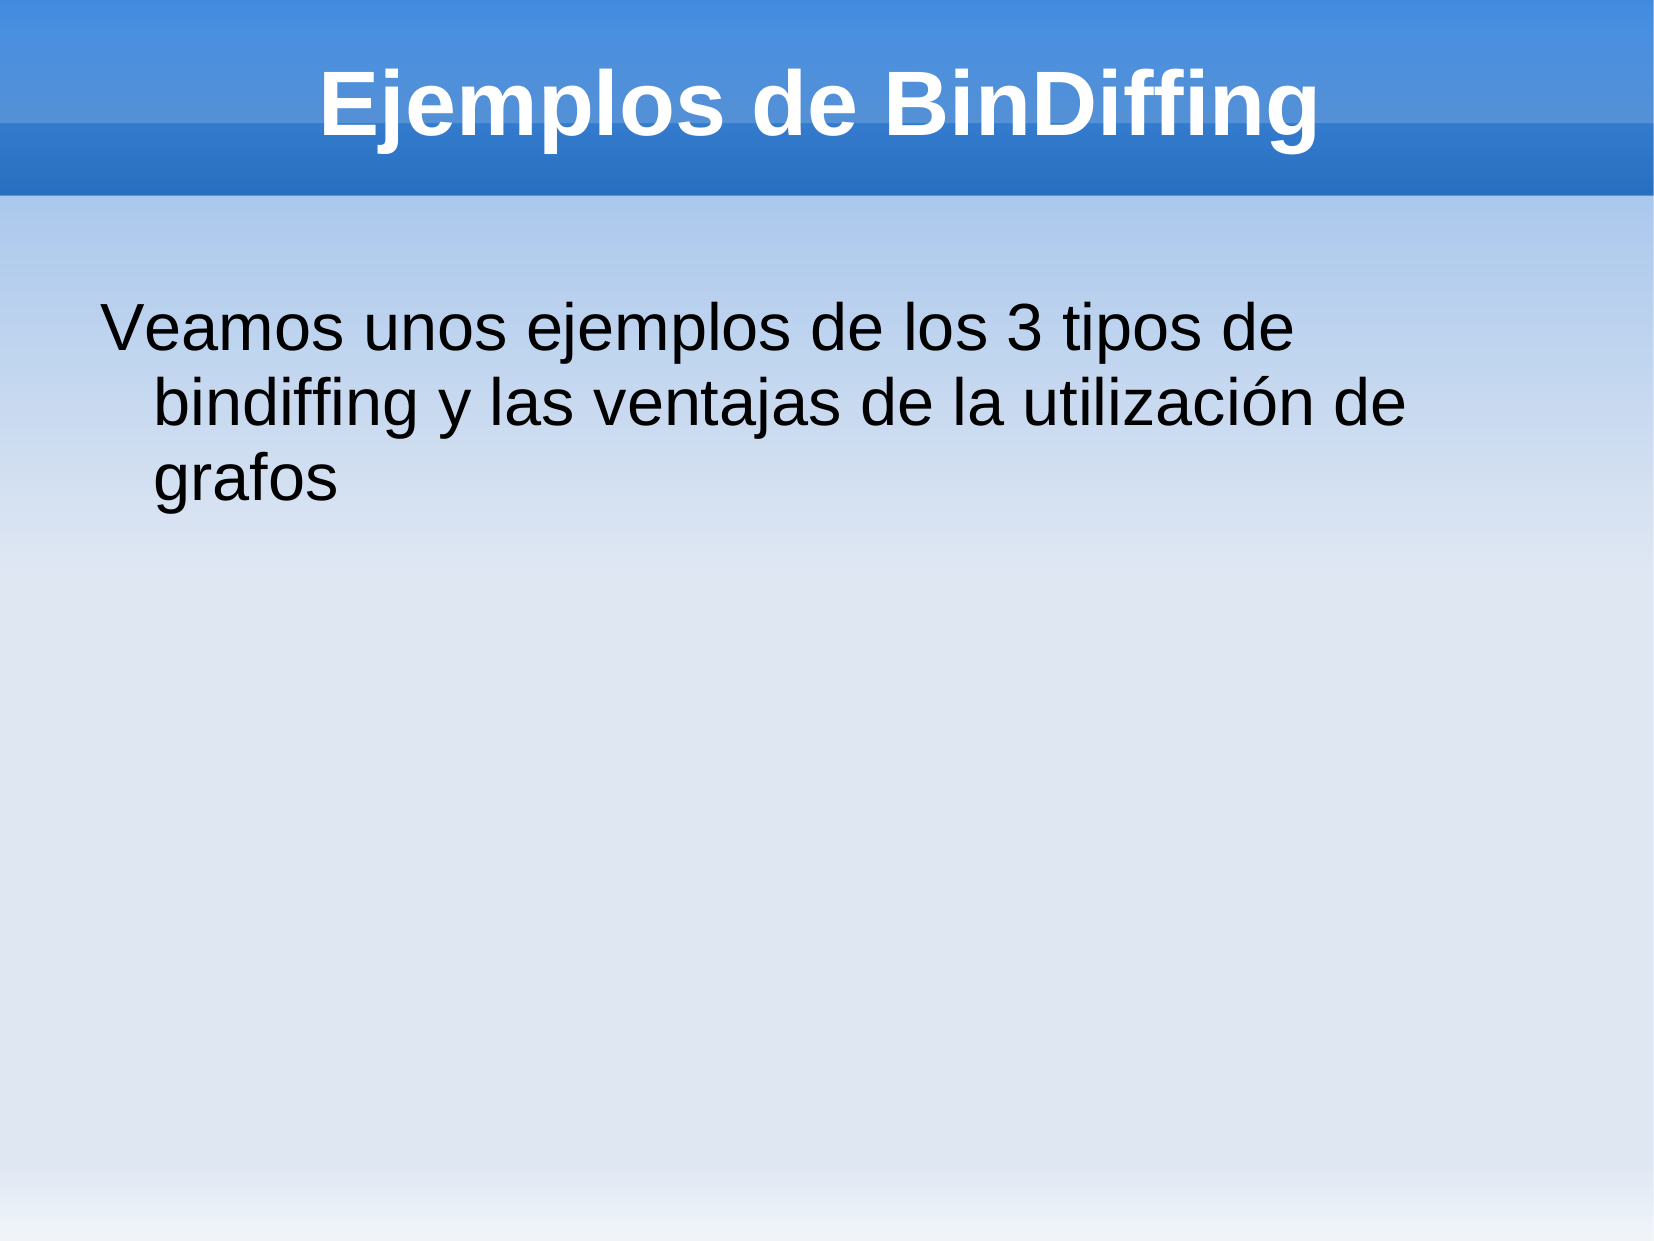

# Ejemplos de BinDiffing
Veamos unos ejemplos de los 3 tipos de bindiffing y las ventajas de la utilización de grafos